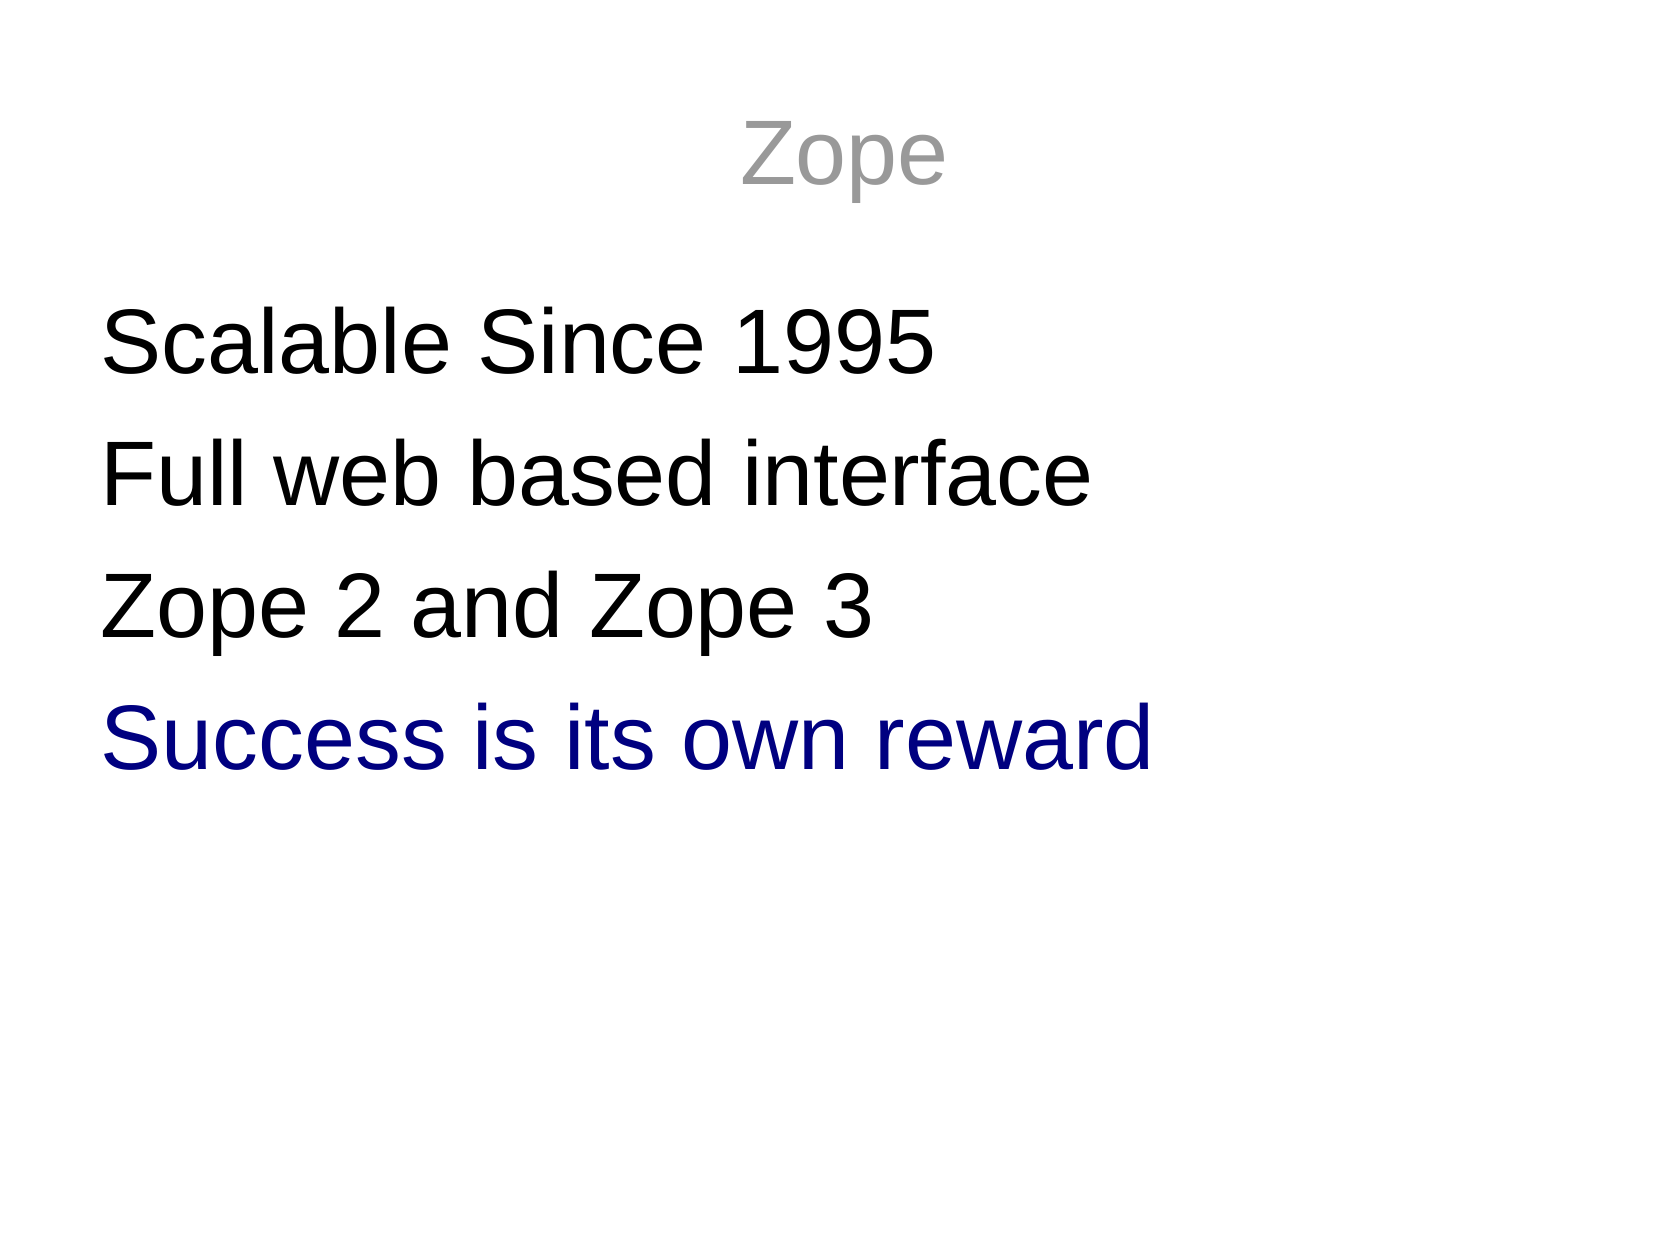

# Zope
Scalable Since 1995
Full web based interface
Zope 2 and Zope 3
Success is its own reward